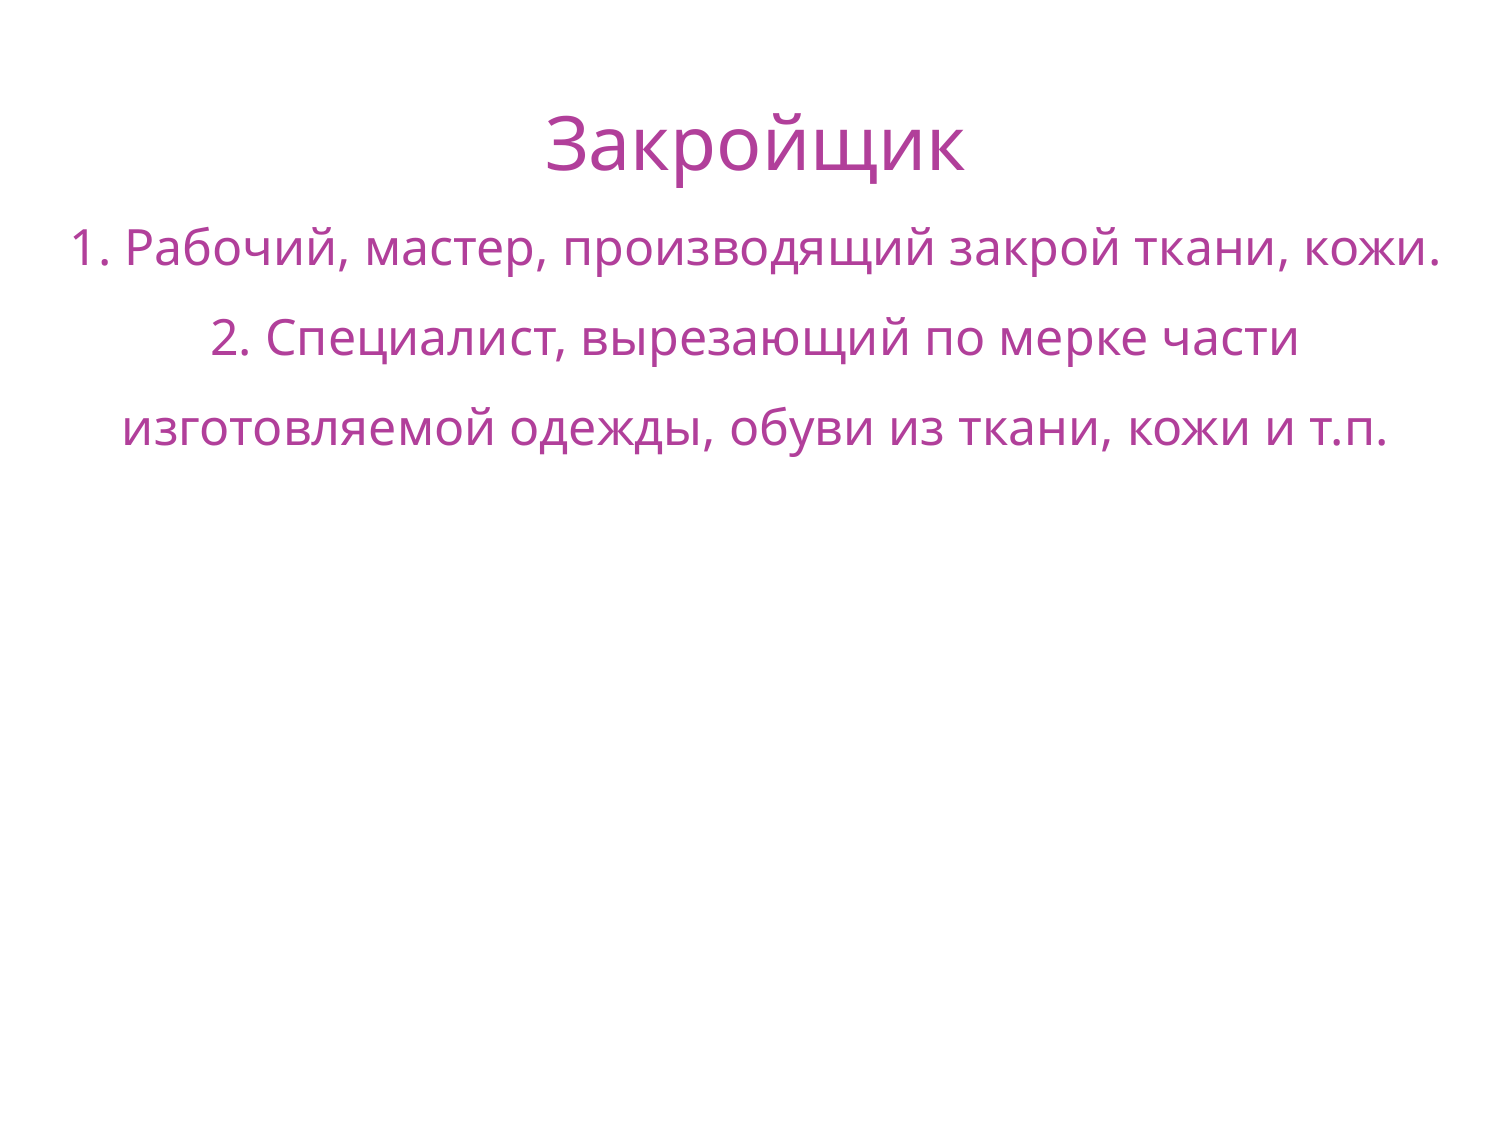

# Закройщик 1. Рабочий, мастер, производящий закрой ткани, кожи. 2. Специалист, вырезающий по мерке части изготовляемой одежды, обуви из ткани, кожи и т.п.